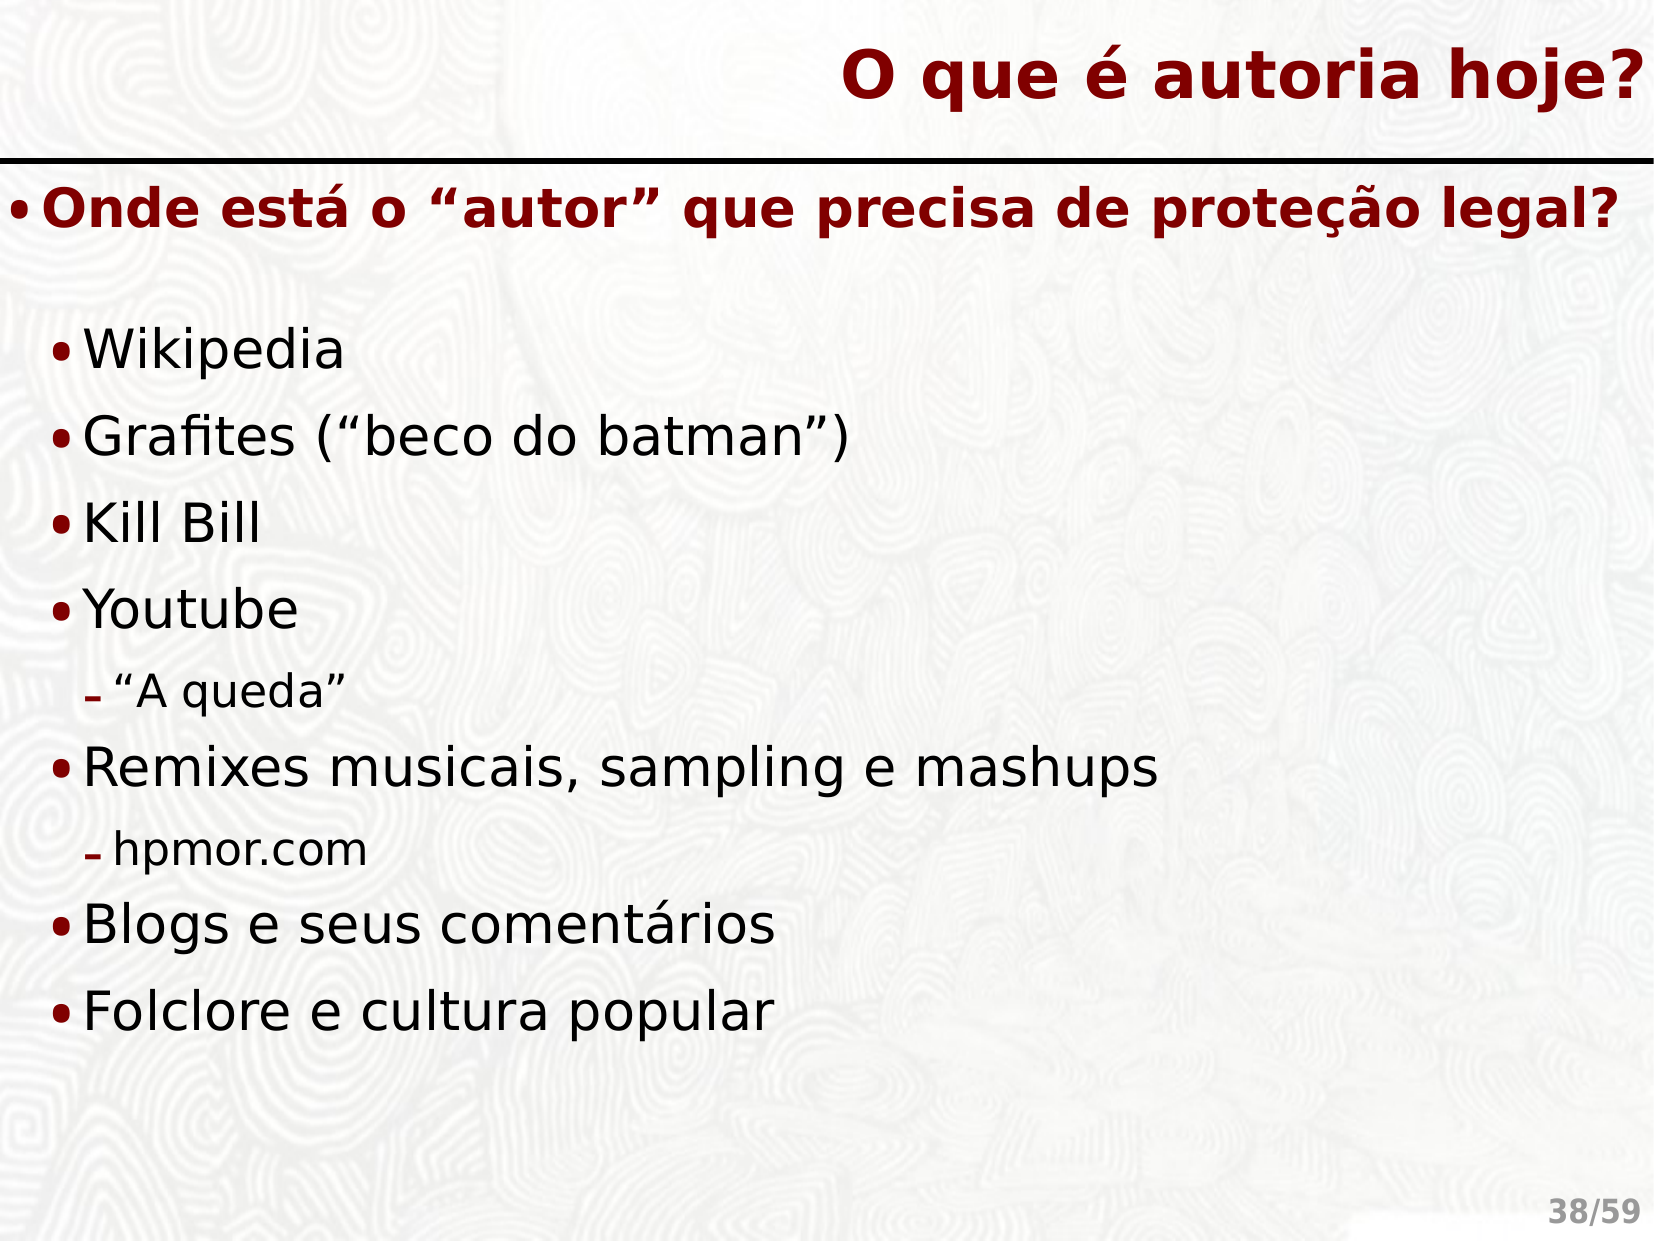

# O que é autoria hoje?
Onde está o “autor” que precisa de proteção legal?
Wikipedia
Grafites (“beco do batman”)
Kill Bill
Youtube
“A queda”
Remixes musicais, sampling e mashups
hpmor.com
Blogs e seus comentários
Folclore e cultura popular
38